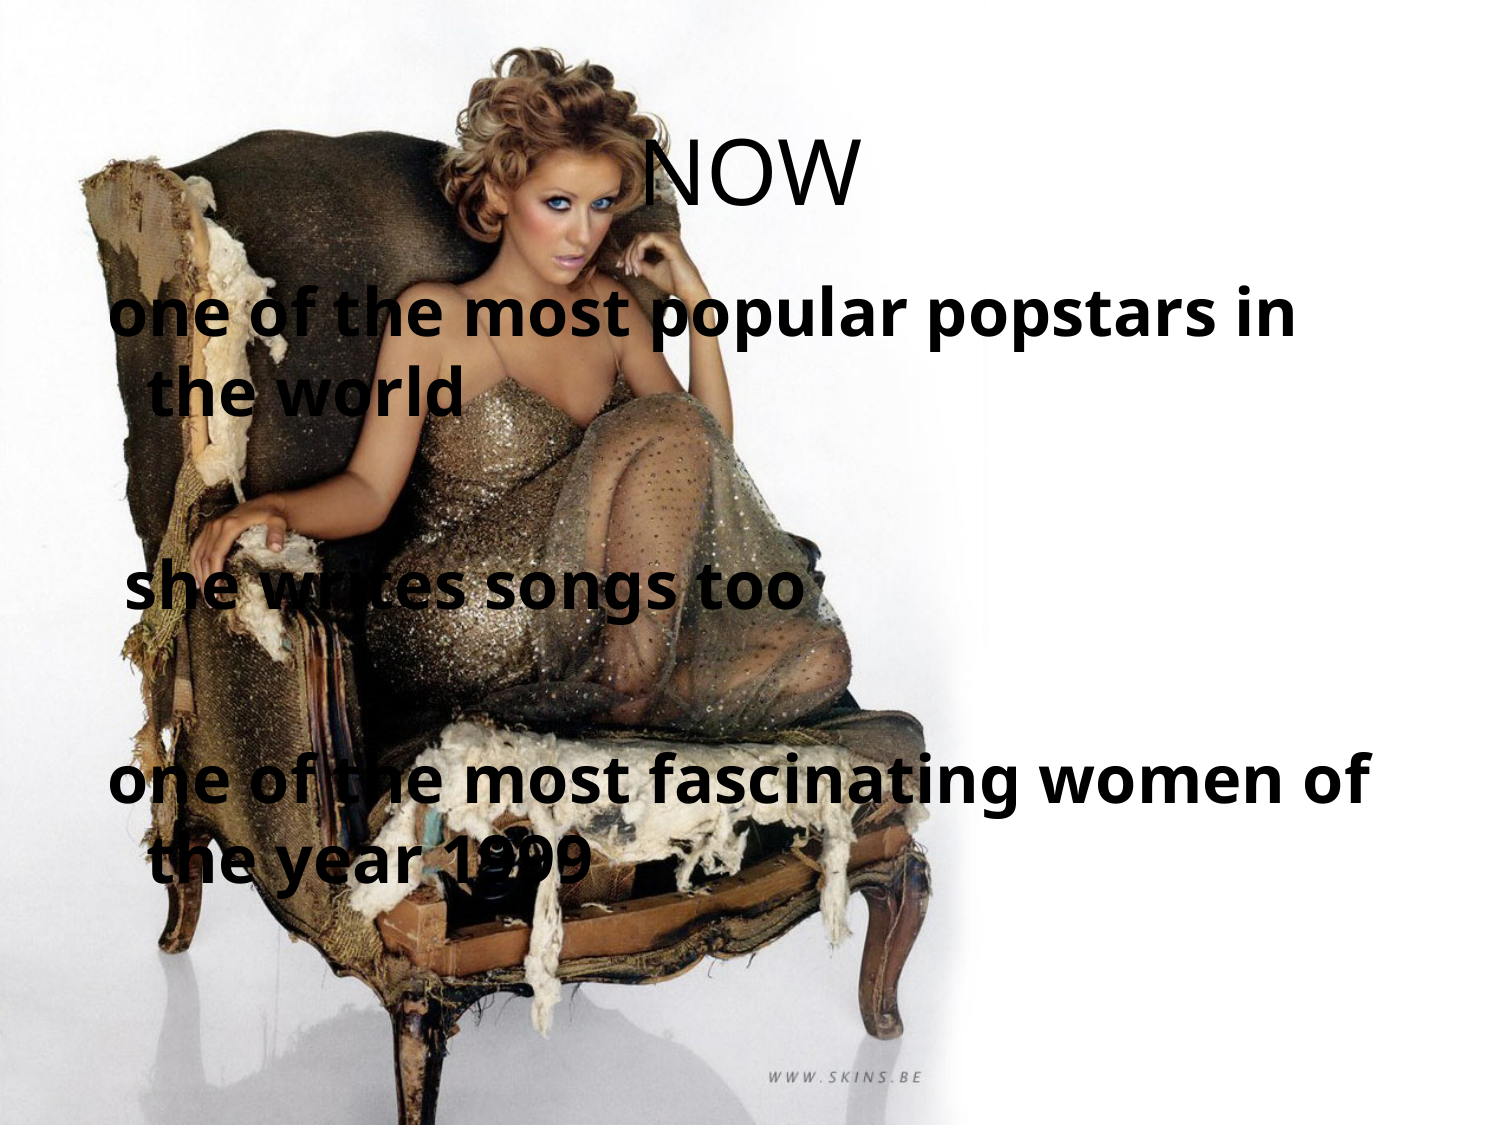

# NOW
 one of the most popular popstars in the world
 she writes songs too
 one of the most fascinating women of the year 1999